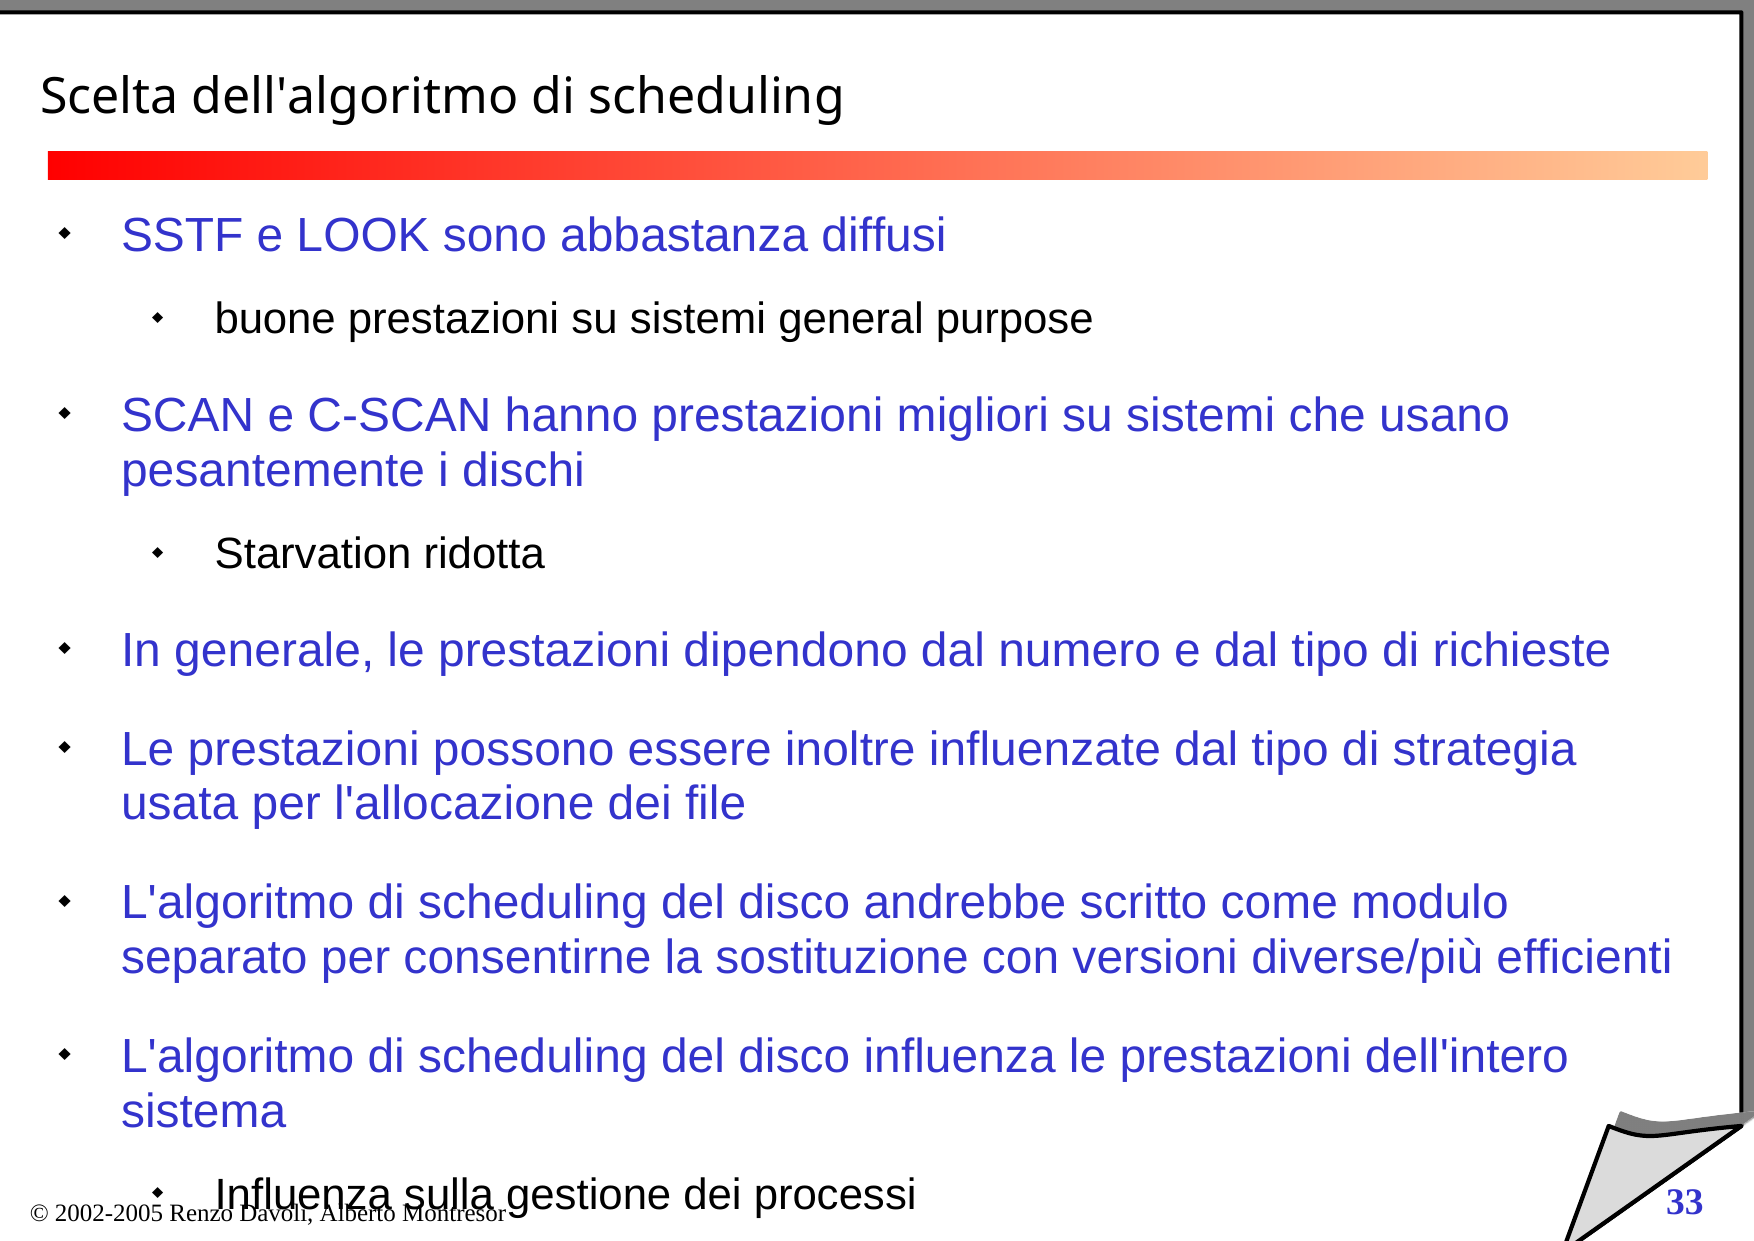

# Scelta dell'algoritmo di scheduling
SSTF e LOOK sono abbastanza diffusi
buone prestazioni su sistemi general purpose
SCAN e C-SCAN hanno prestazioni migliori su sistemi che usano pesantemente i dischi
Starvation ridotta
In generale, le prestazioni dipendono dal numero e dal tipo di richieste
Le prestazioni possono essere inoltre influenzate dal tipo di strategia usata per l'allocazione dei file
L'algoritmo di scheduling del disco andrebbe scritto come modulo separato per consentirne la sostituzione con versioni diverse/più efficienti
L'algoritmo di scheduling del disco influenza le prestazioni dell'intero sistema
Influenza sulla gestione dei processi